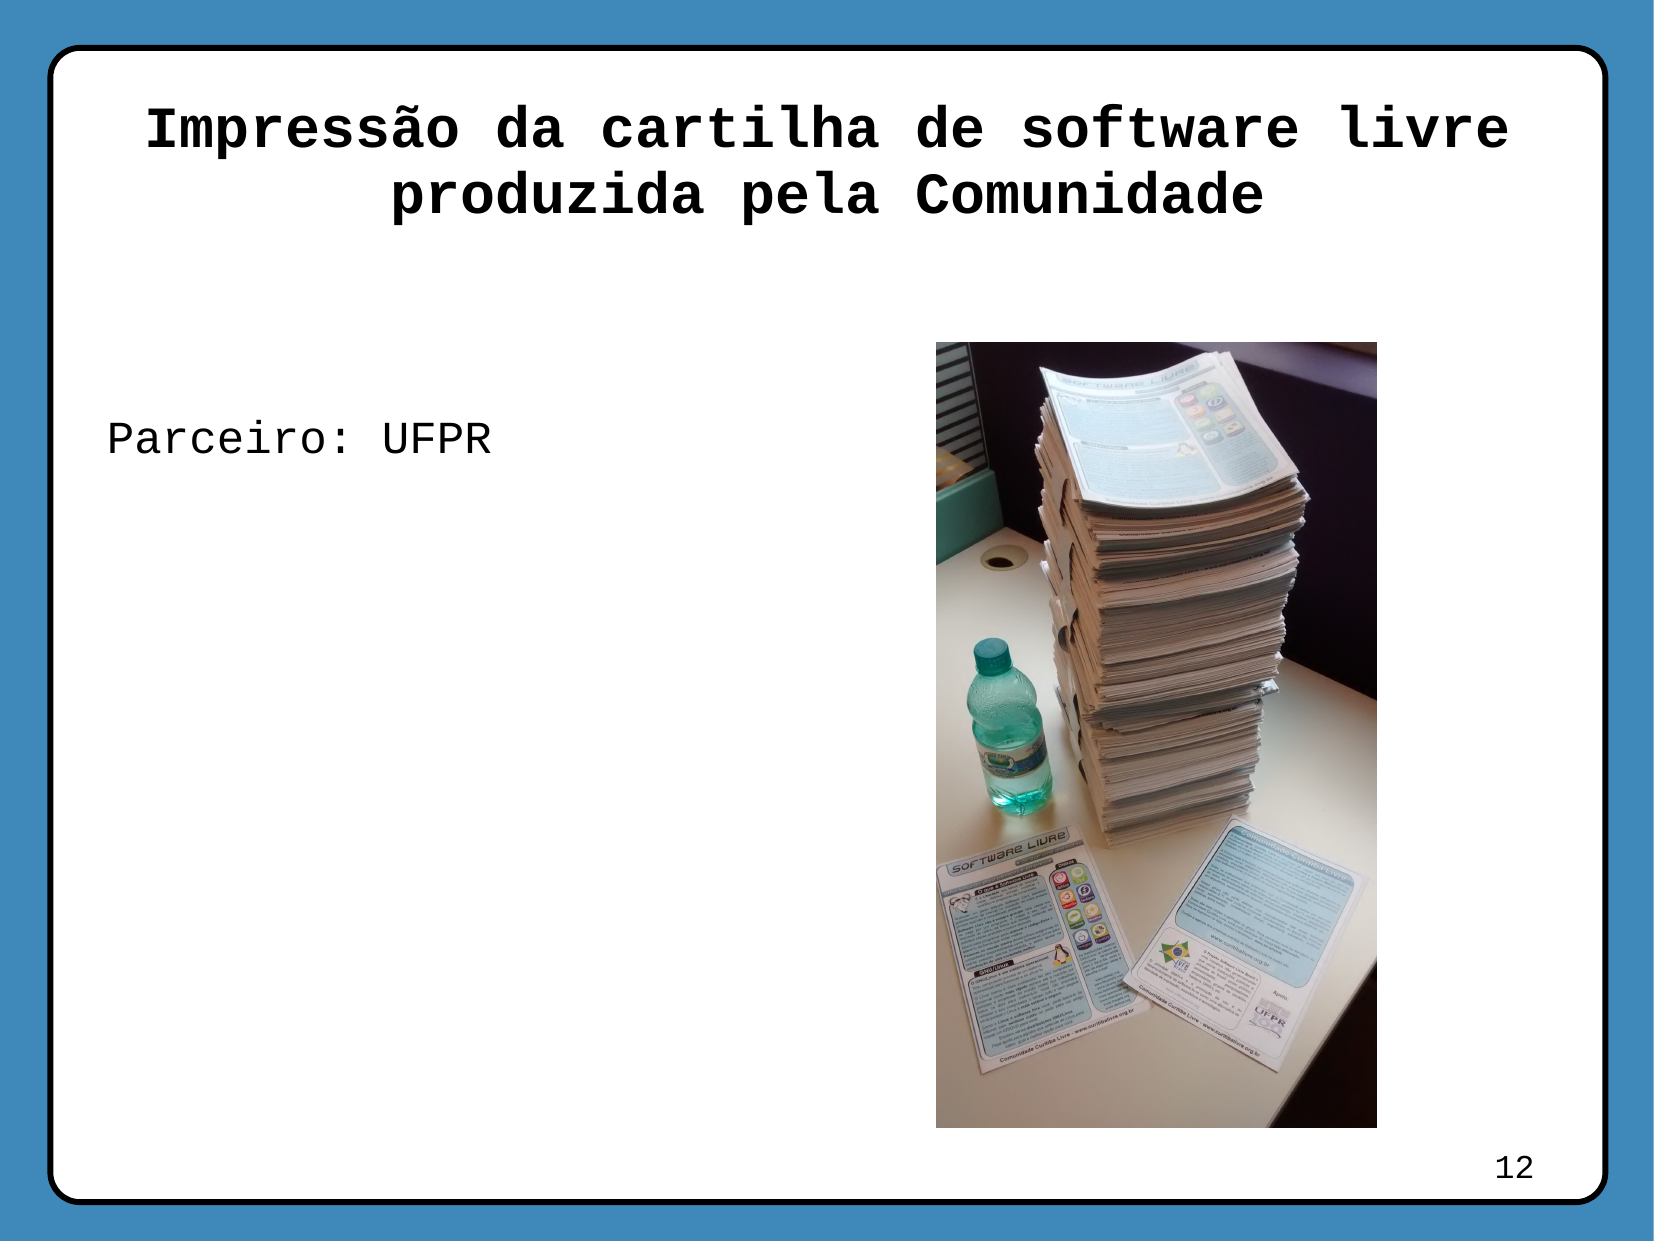

Impressão da cartilha de software livre produzida pela Comunidade
# Parceiro: UFPR